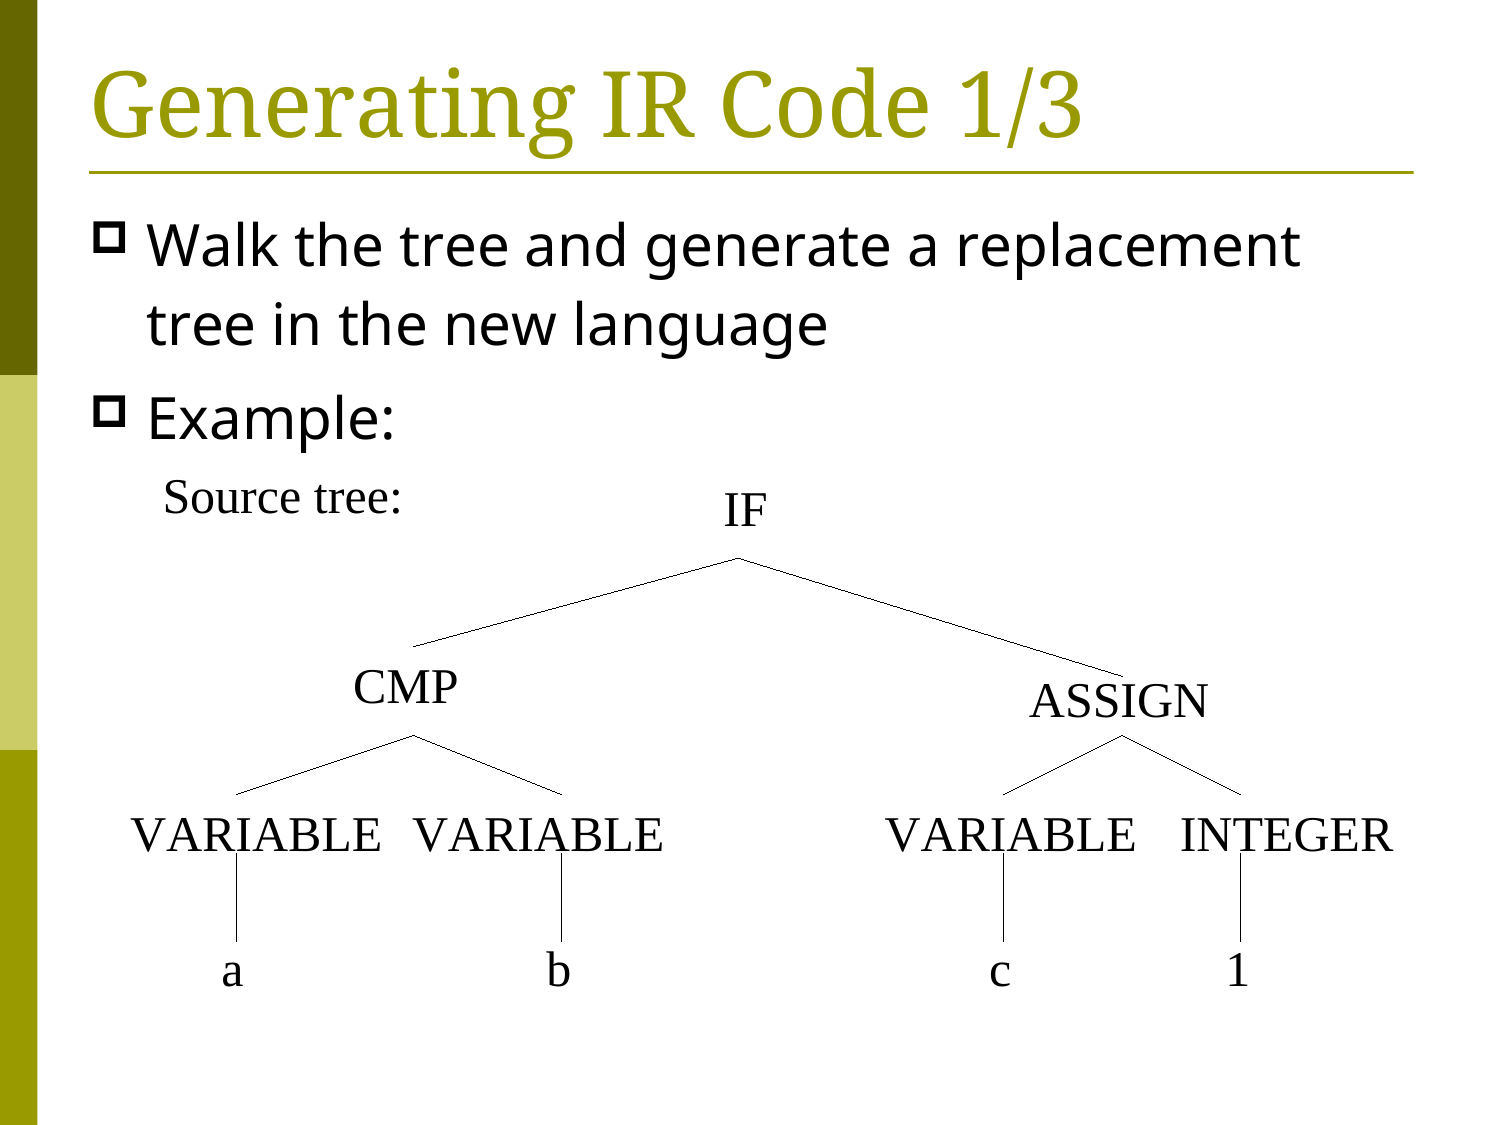

# Generating IR Code 1/3
Walk the tree and generate a replacement tree in the new language
Example:
Source tree:
IF
CMP
ASSIGN
VARIABLE
VARIABLE
VARIABLE
INTEGER
a
b
c
1